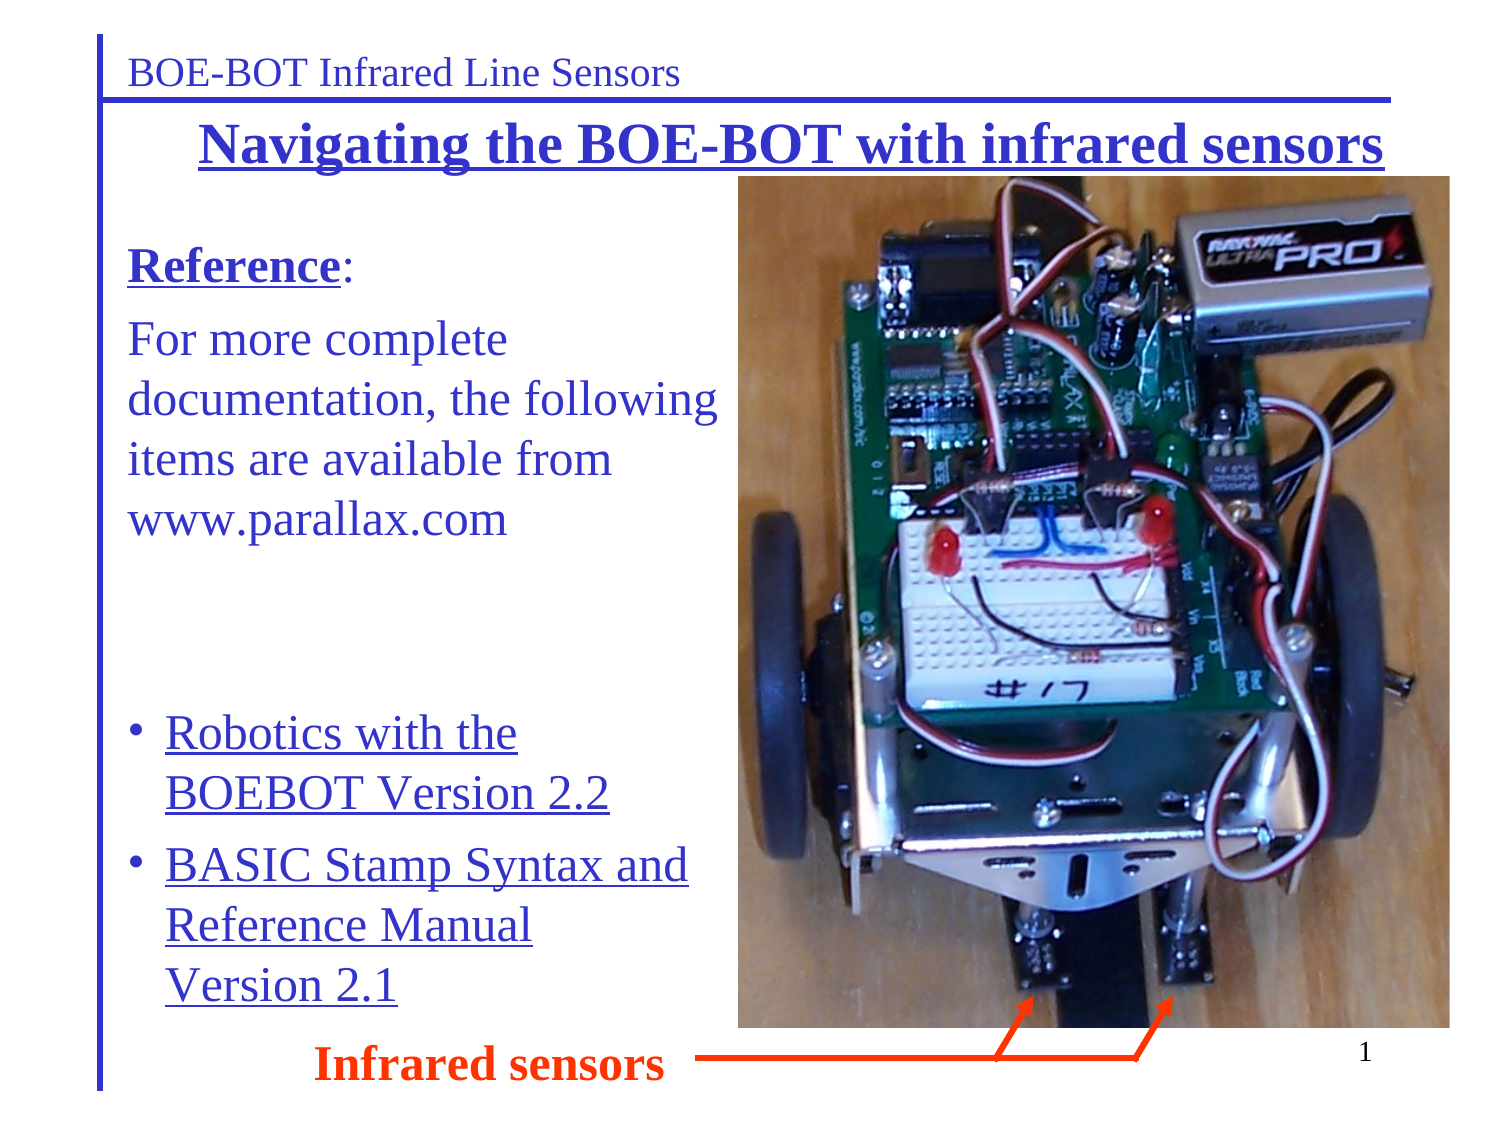

BOE-BOT Infrared Line Sensors
Navigating the BOE-BOT with infrared sensors
Reference:
For more complete documentation, the following items are available from www.parallax.com
Robotics with the BOEBOT Version 2.2
BASIC Stamp Syntax and Reference Manual Version 2.1
Infrared sensors